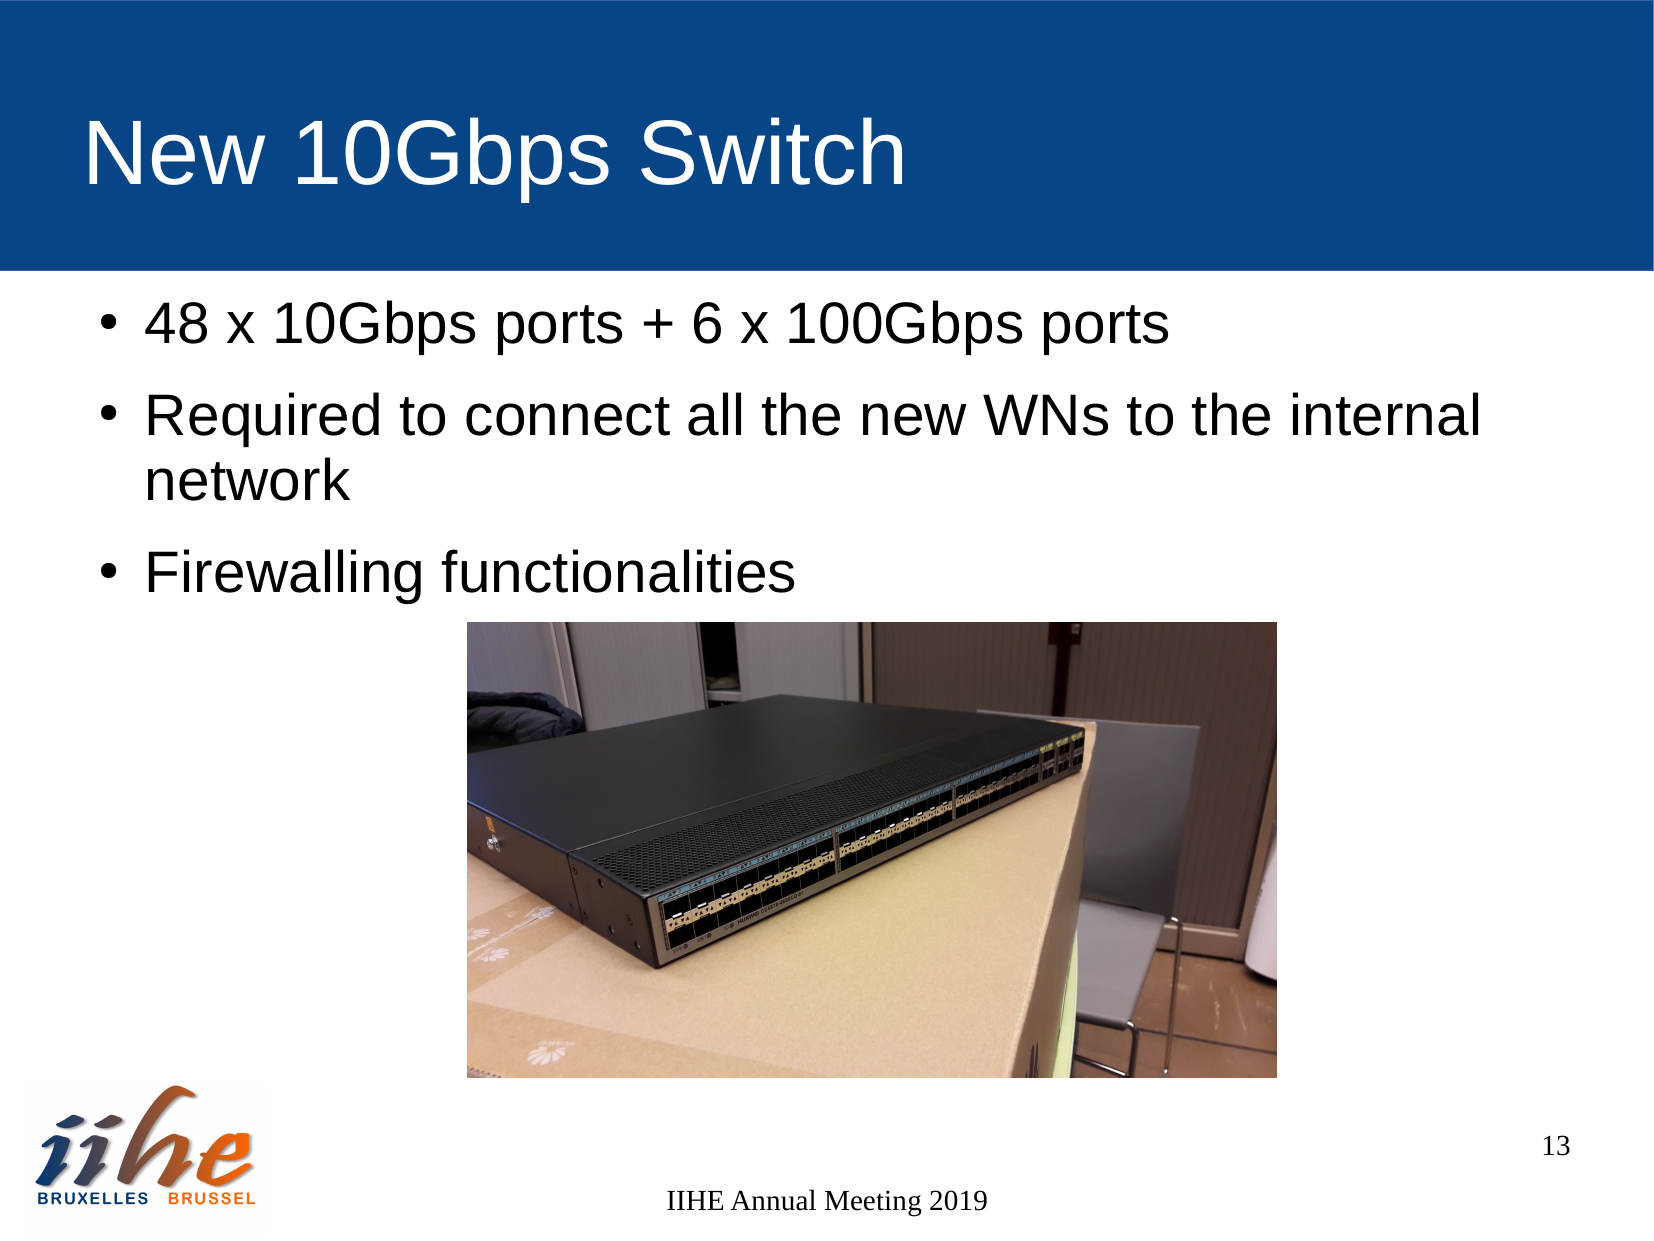

# New 10Gbps Switch
48 x 10Gbps ports + 6 x 100Gbps ports
Required to connect all the new WNs to the internal network
Firewalling functionalities
13